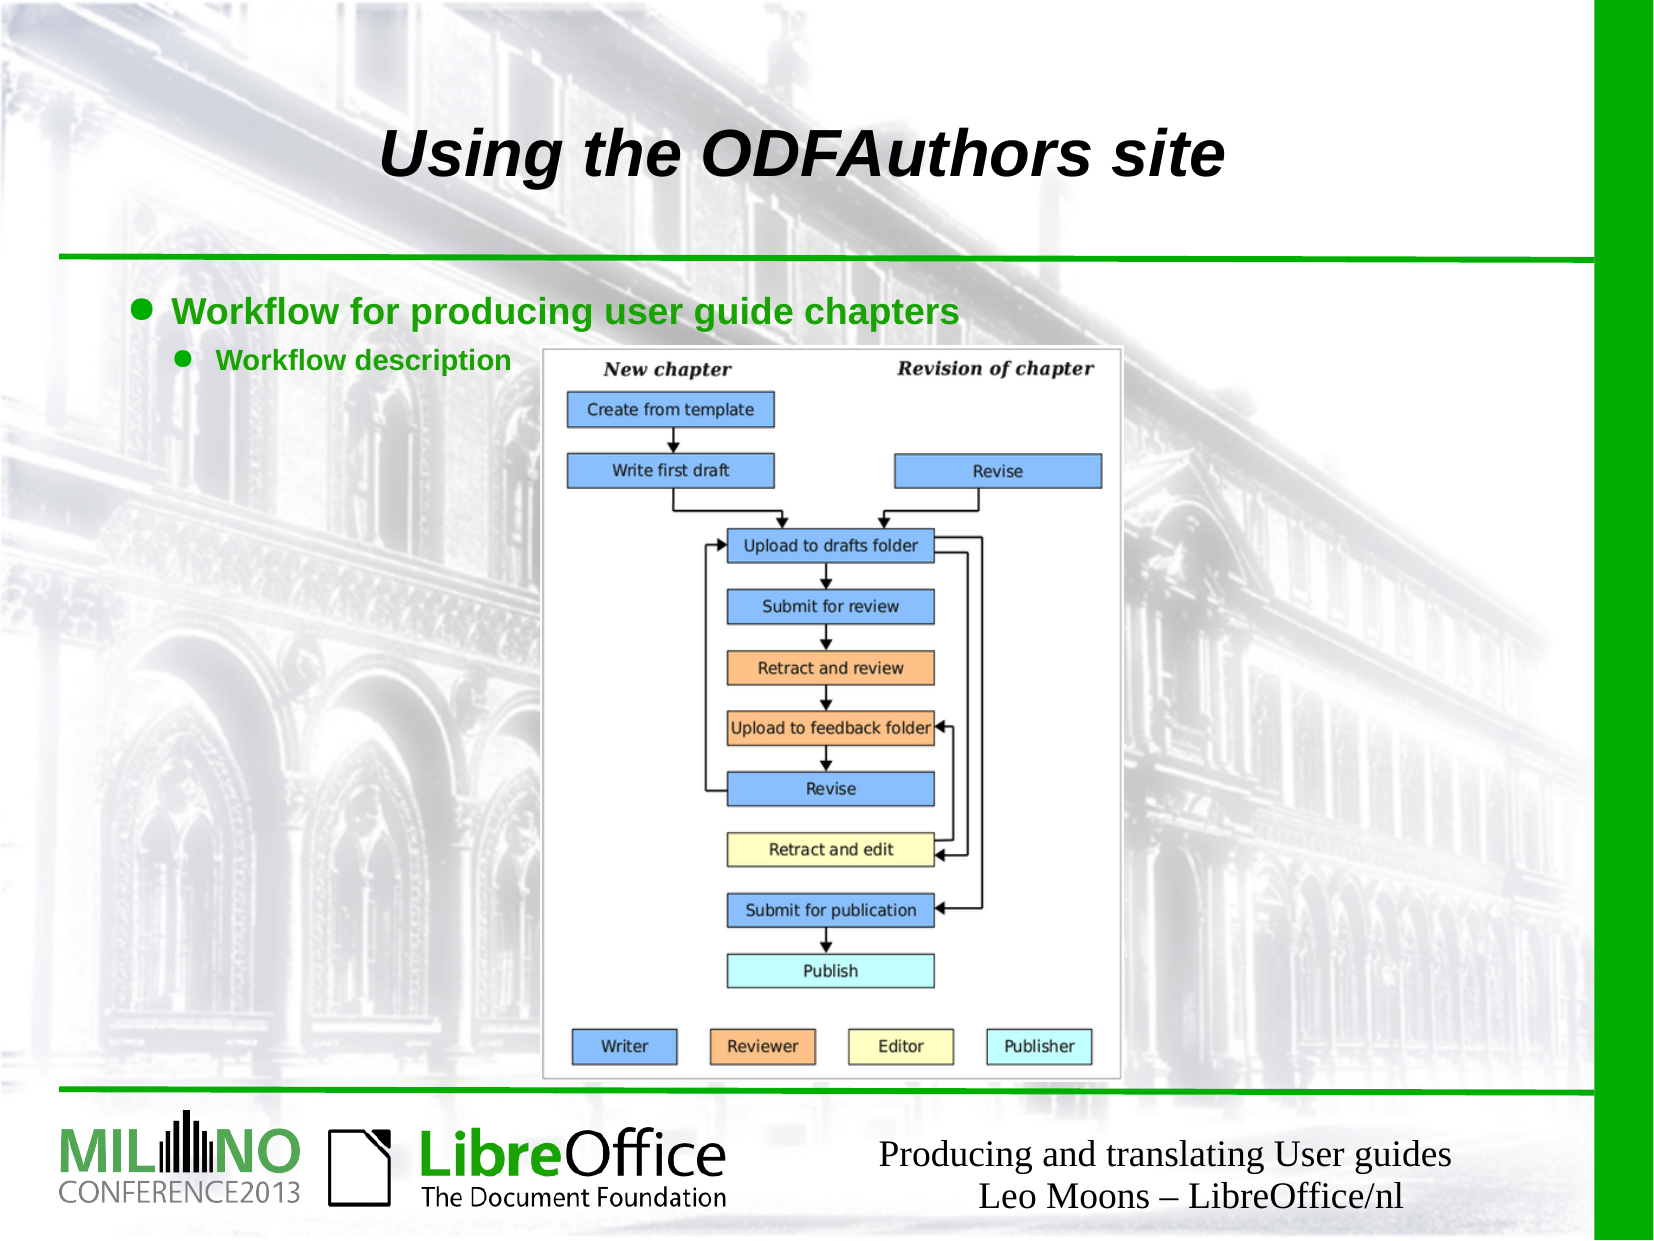

# Using the ODFAuthors site
Workflow for producing user guide chapters
Workflow description
Producing and translating User guides
Leo Moons – LibreOffice/nl